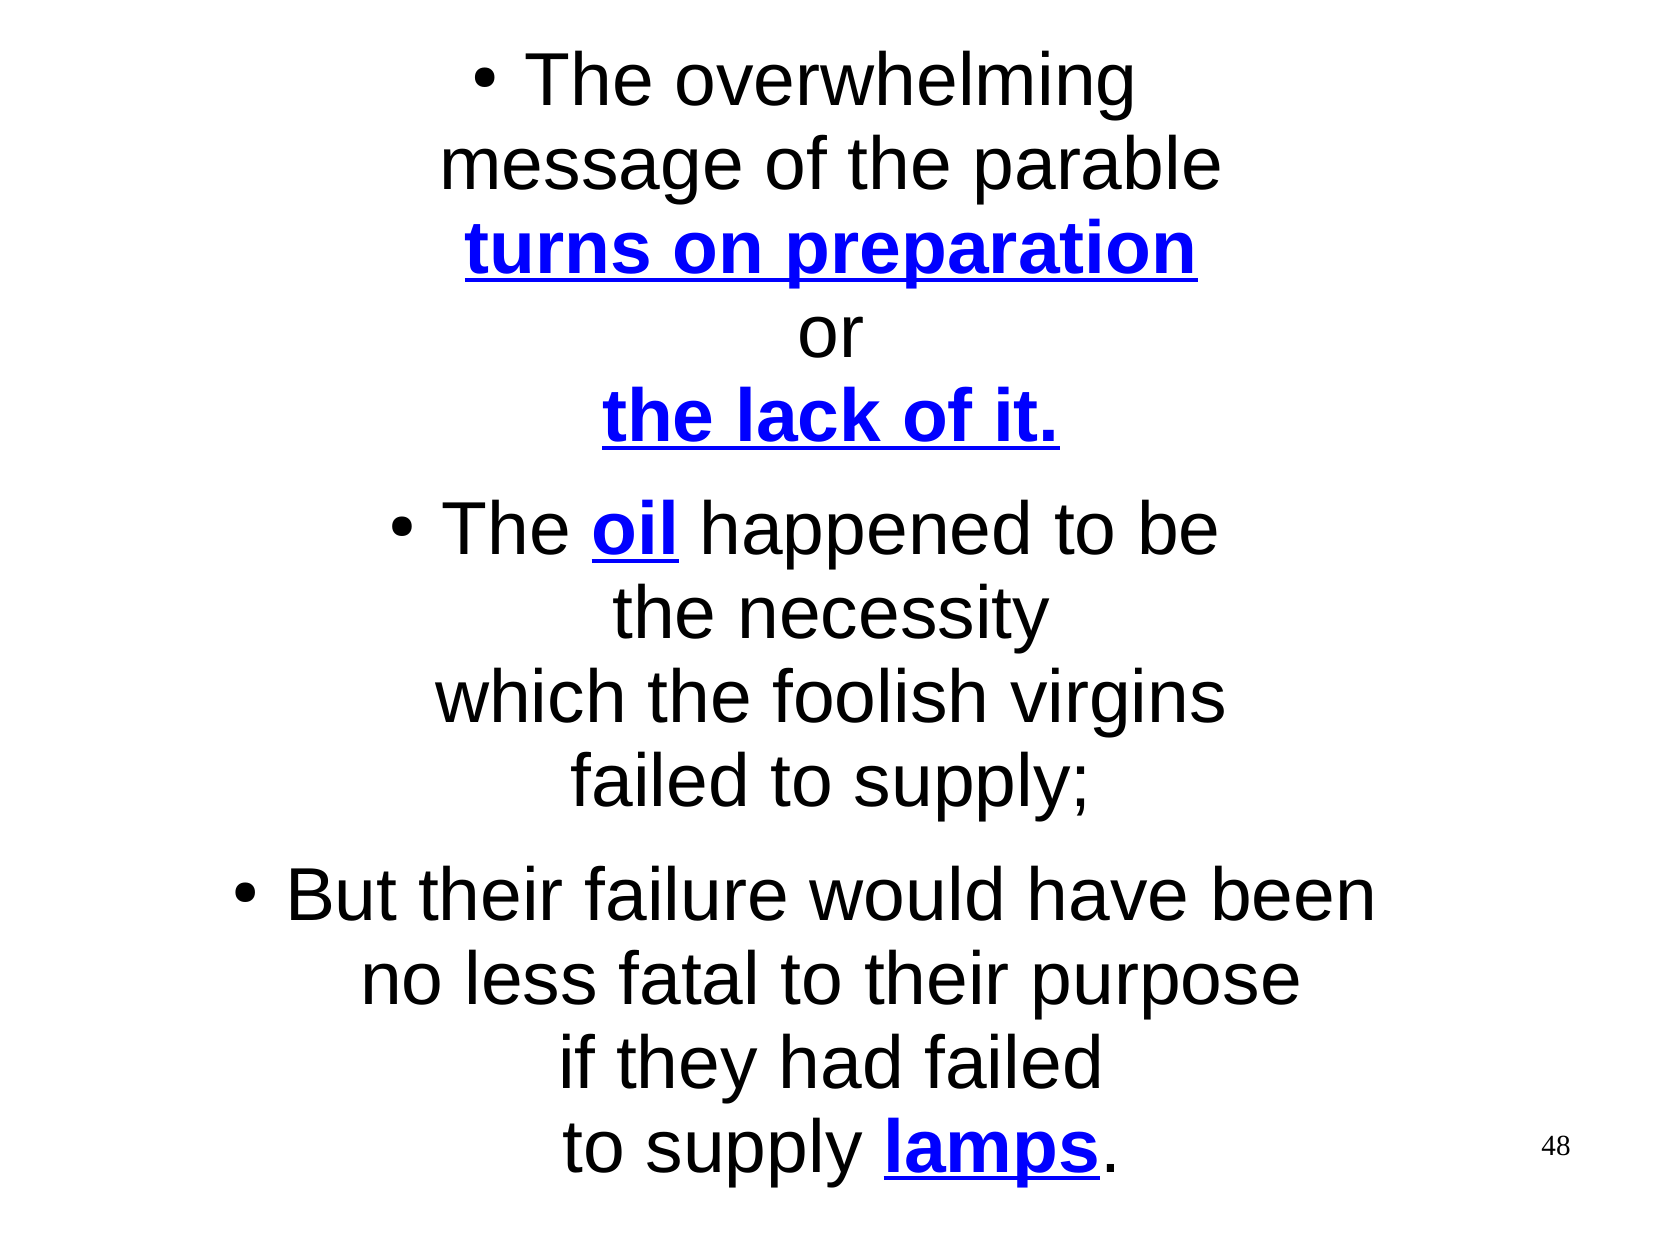

# The overwhelming message of the parable turns on preparation or the lack of it.
The oil happened to be
the necessity
which the foolish virgins
failed to supply;
But their failure would have been
no less fatal to their purpose
if they had failed
to supply lamps.
48